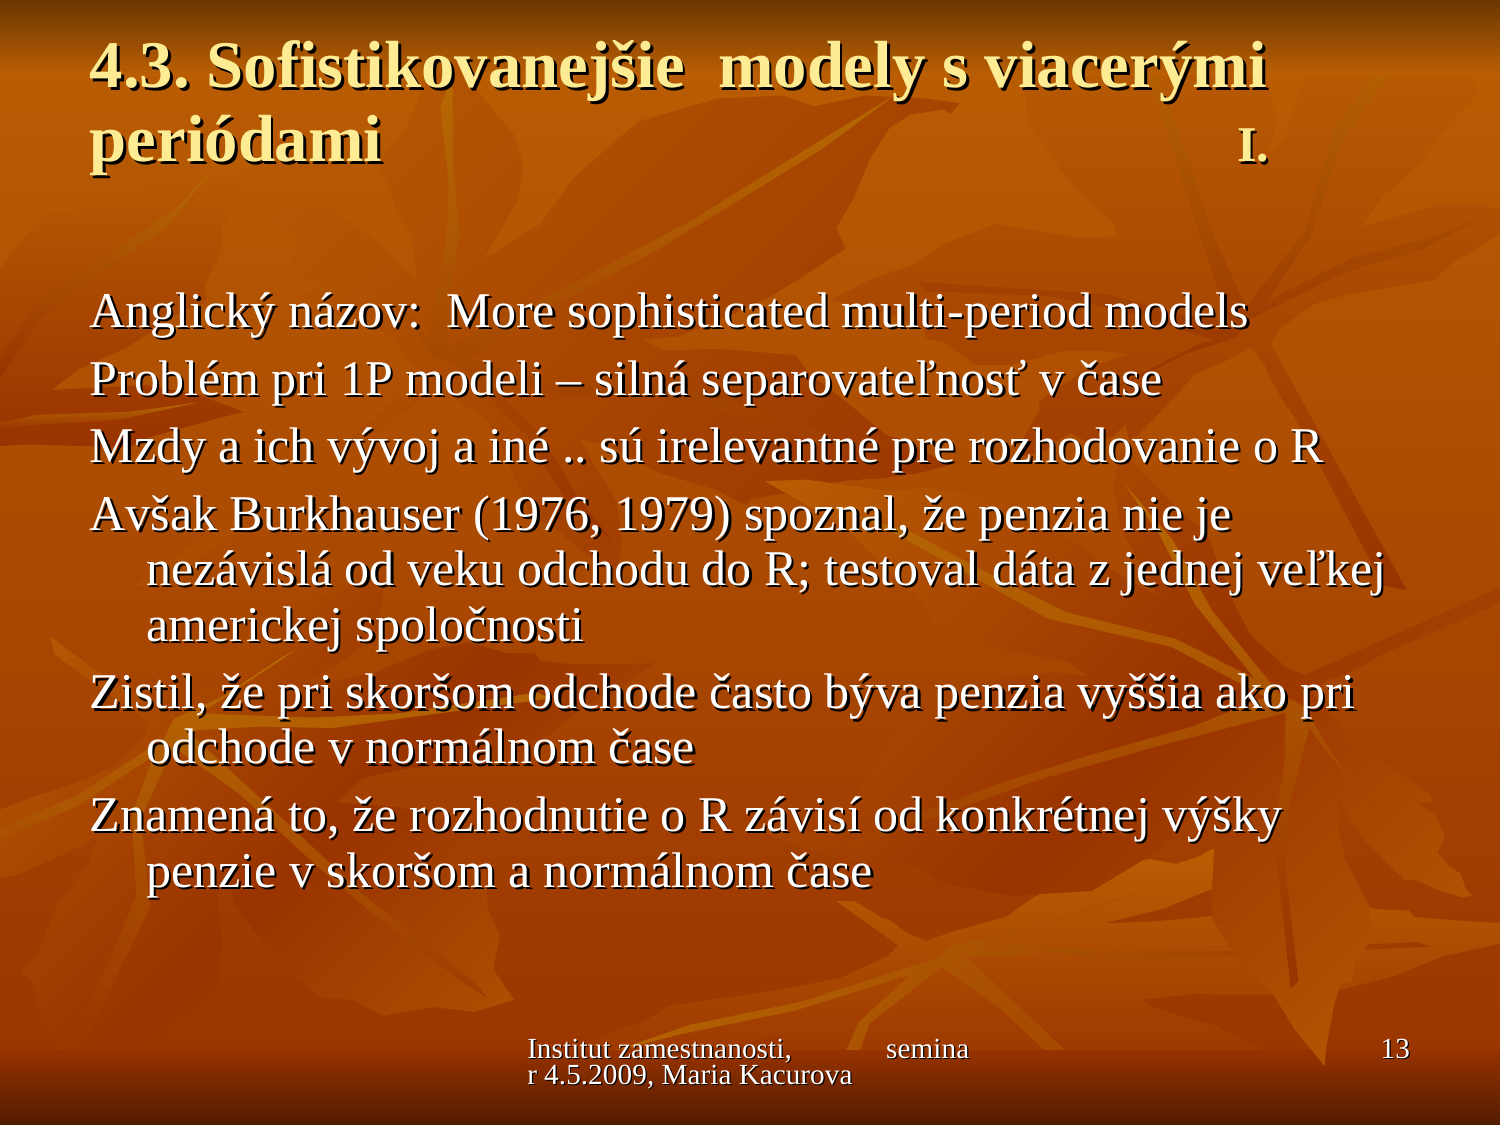

# 4.3. Sofistikovanejšie modely s viacerými periódami I.
Anglický názov: More sophisticated multi-period models
Problém pri 1P modeli – silná separovateľnosť v čase
Mzdy a ich vývoj a iné .. sú irelevantné pre rozhodovanie o R
Avšak Burkhauser (1976, 1979) spoznal, že penzia nie je nezávislá od veku odchodu do R; testoval dáta z jednej veľkej americkej spoločnosti
Zistil, že pri skoršom odchode často býva penzia vyššia ako pri odchode v normálnom čase
Znamená to, že rozhodnutie o R závisí od konkrétnej výšky penzie v skoršom a normálnom čase
Institut zamestnanosti, seminar 4.5.2009, Maria Kacurova
13